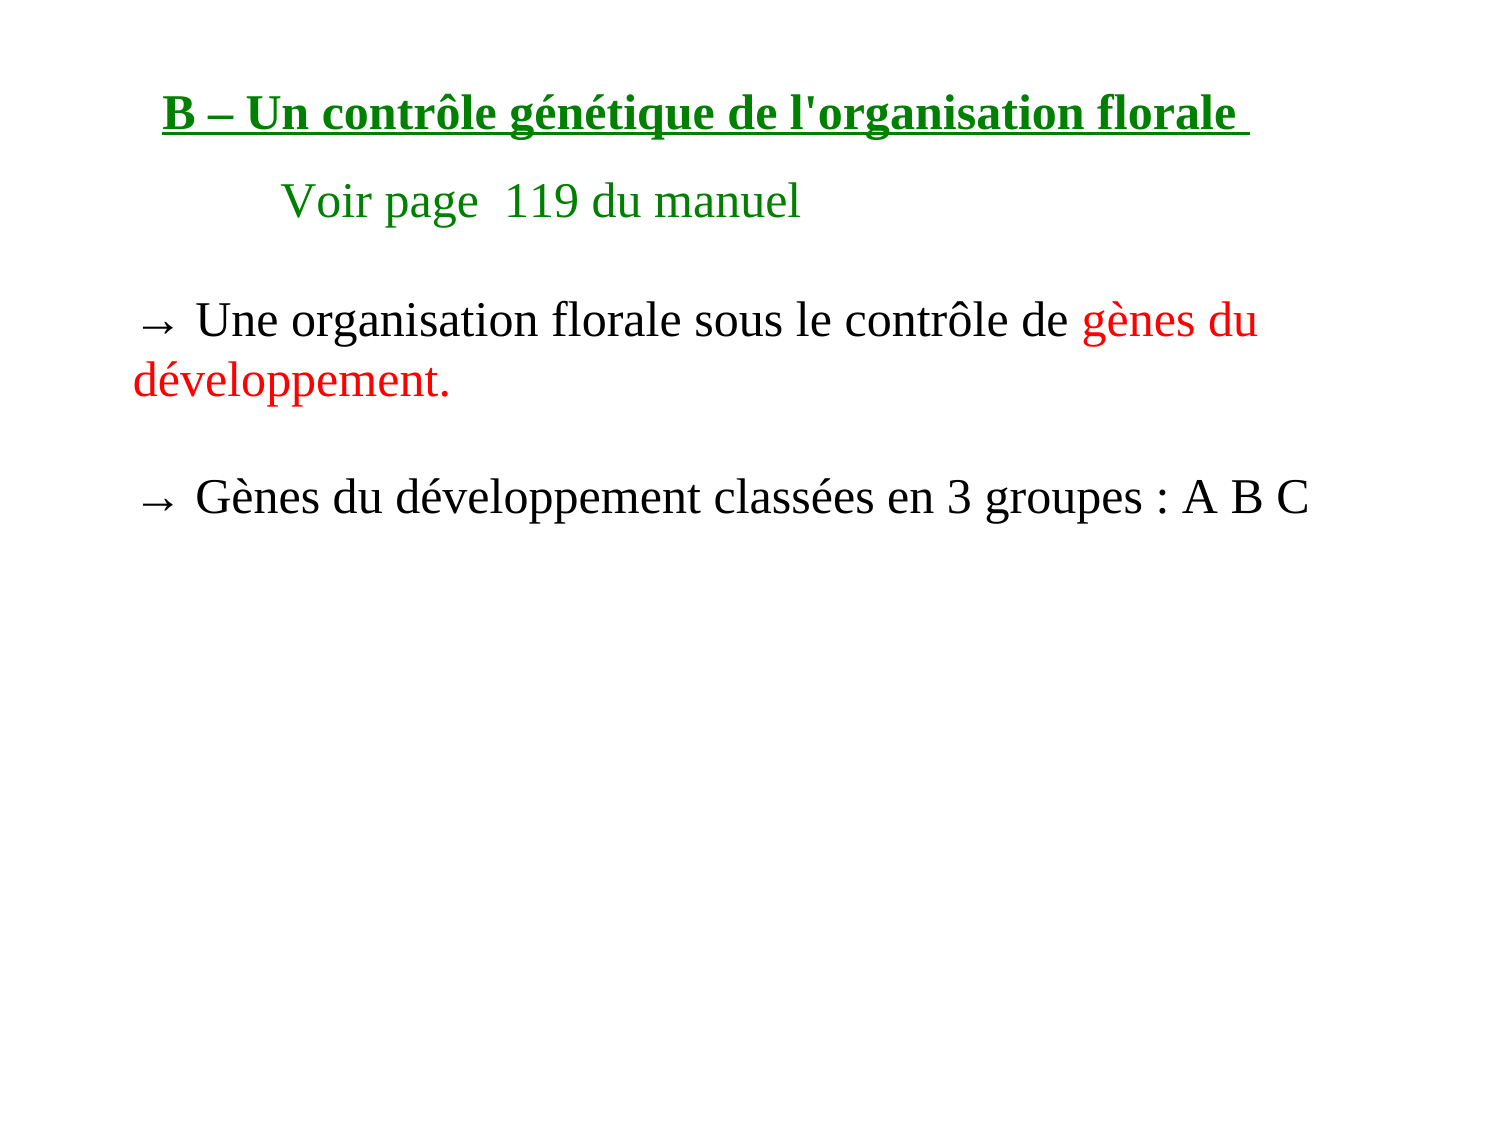

B – Un contrôle génétique de l'organisation florale
Voir page 119 du manuel
→ Une organisation florale sous le contrôle de gènes du développement.
→ Gènes du développement classées en 3 groupes : A B C